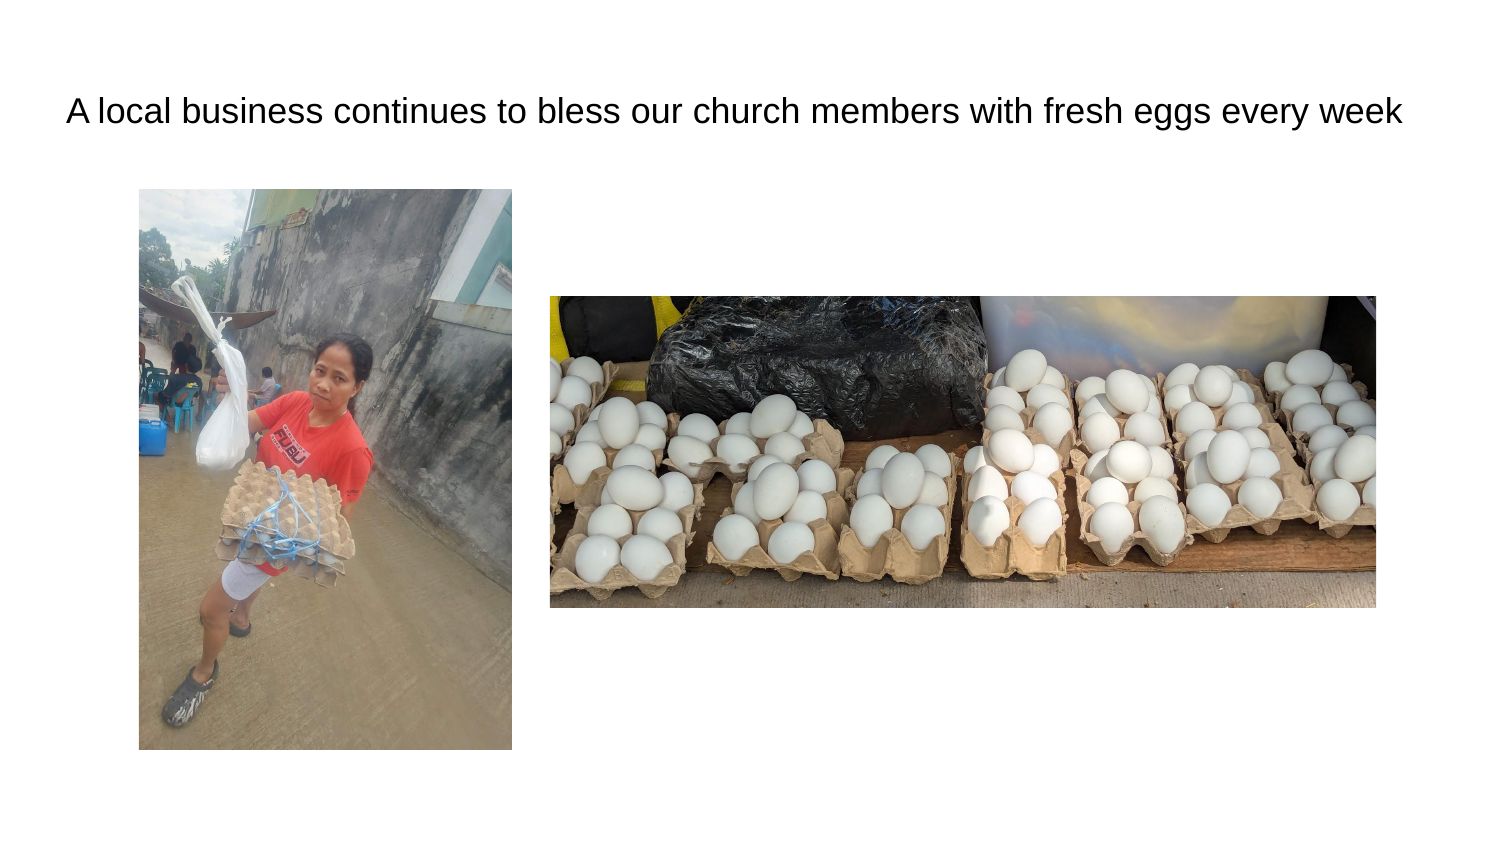

# A local business continues to bless our church members with fresh eggs every week